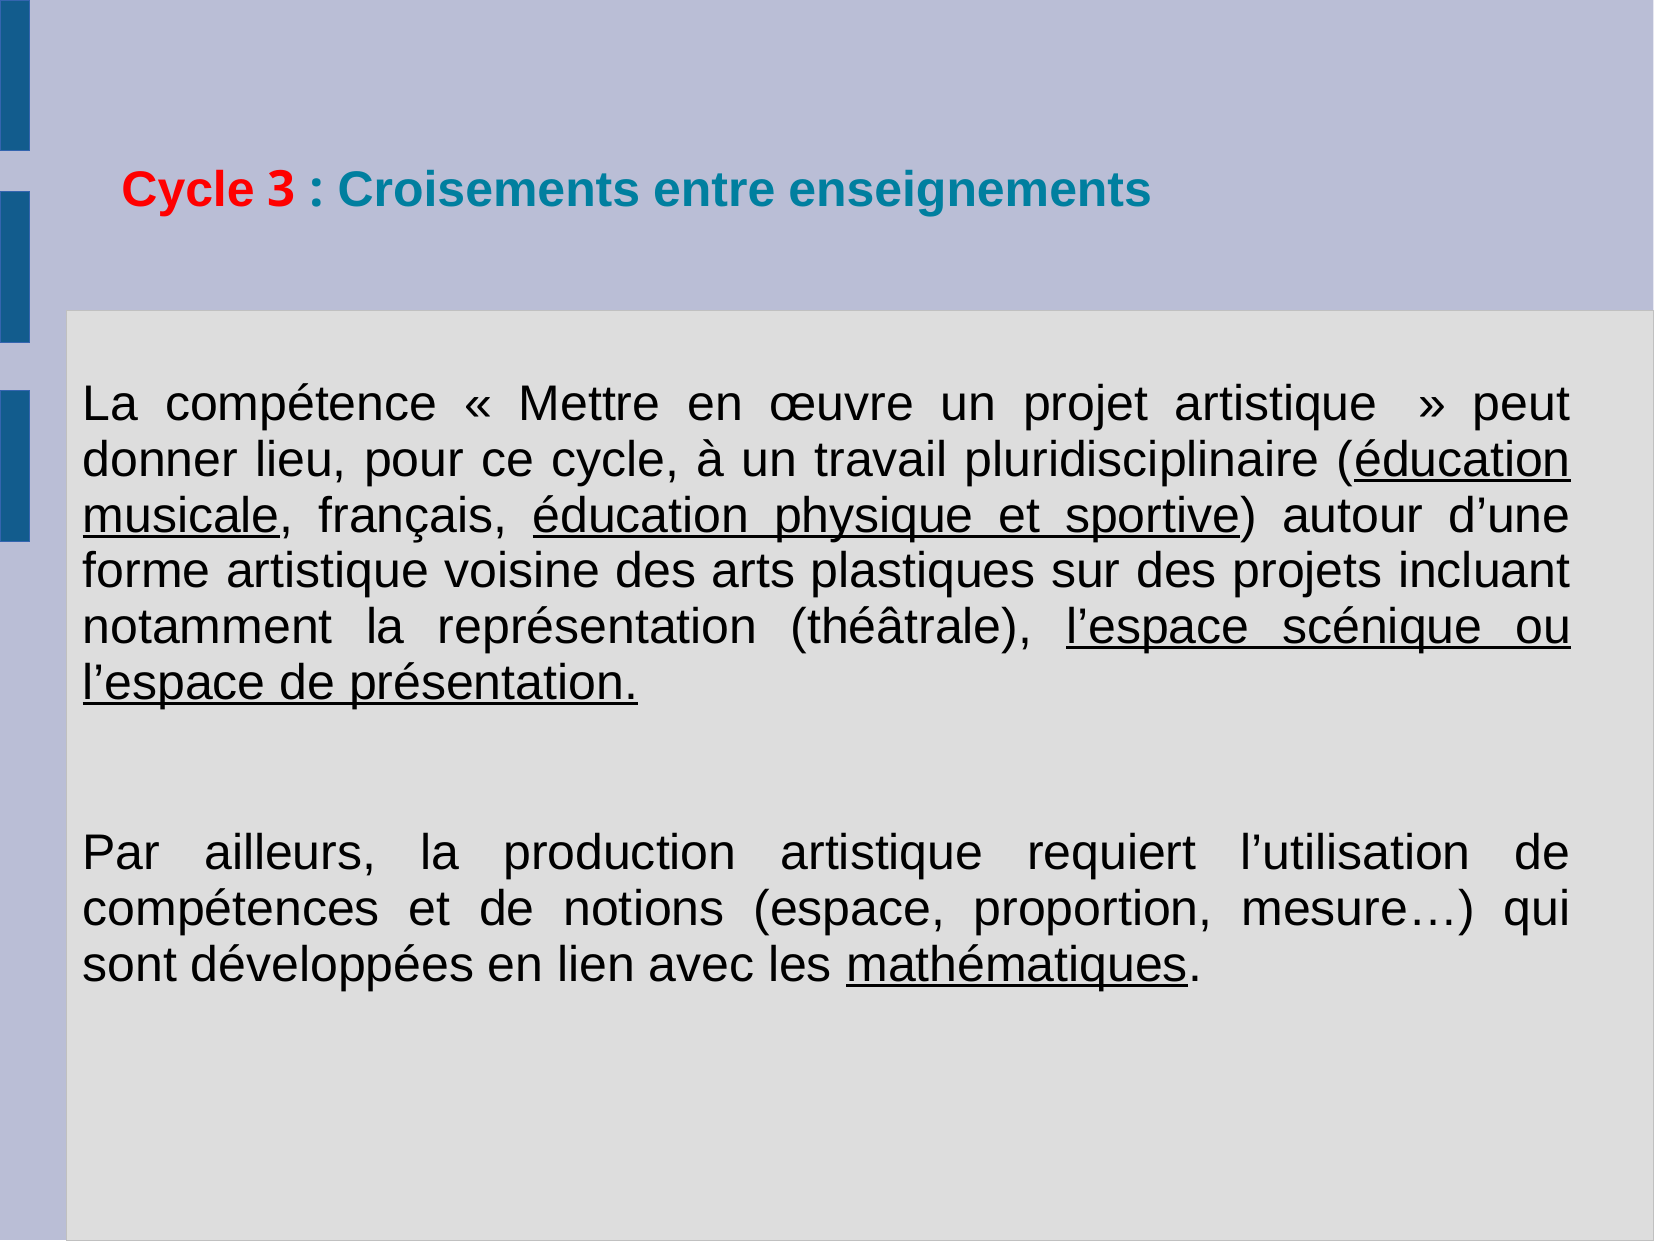

# Cycle 3 : Croisements entre enseignements
La compétence « Mettre en œuvre un projet artistique  » peut donner lieu, pour ce cycle, à un travail pluridisciplinaire (éducation musicale, français, éducation physique et sportive) autour d’une forme artistique voisine des arts plastiques sur des projets incluant notamment la représentation (théâtrale), l’espace scénique ou l’espace de présentation.
Par ailleurs, la production artistique requiert l’utilisation de compétences et de notions (espace, proportion, mesure…) qui sont développées en lien avec les mathématiques.